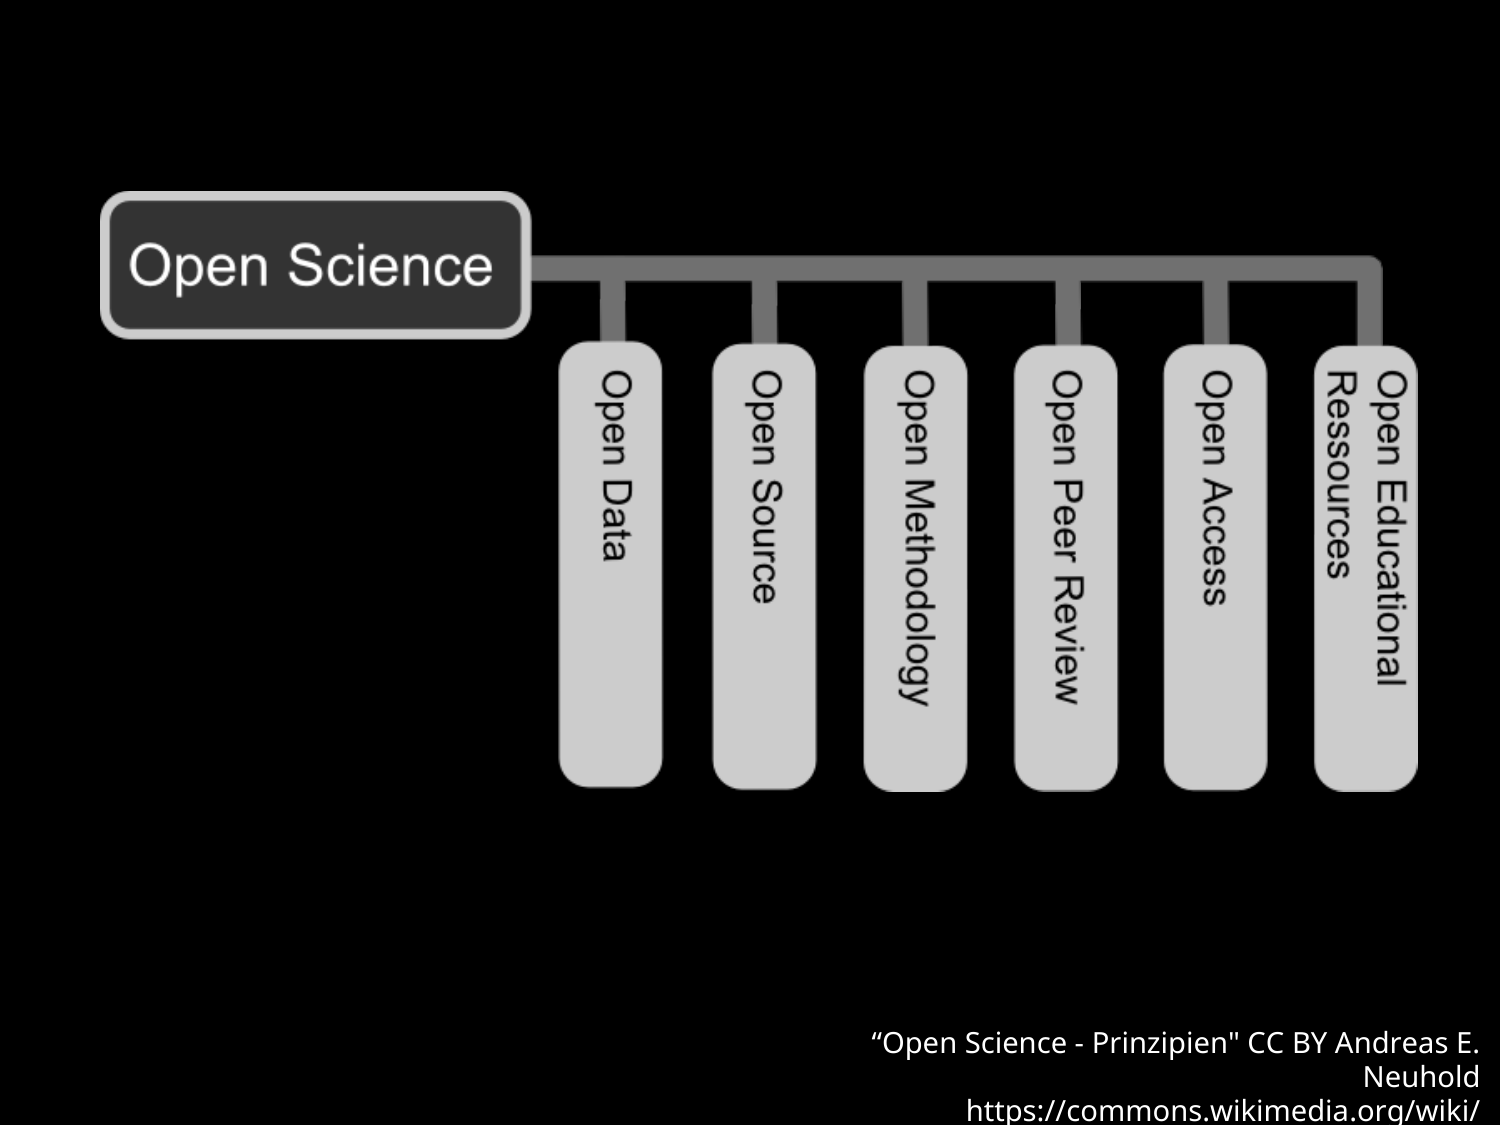

“Open Science - Prinzipien" CC BY Andreas E. Neuhold
https://commons.wikimedia.org/wiki/File:Open_Science_-_Prinzipien.png